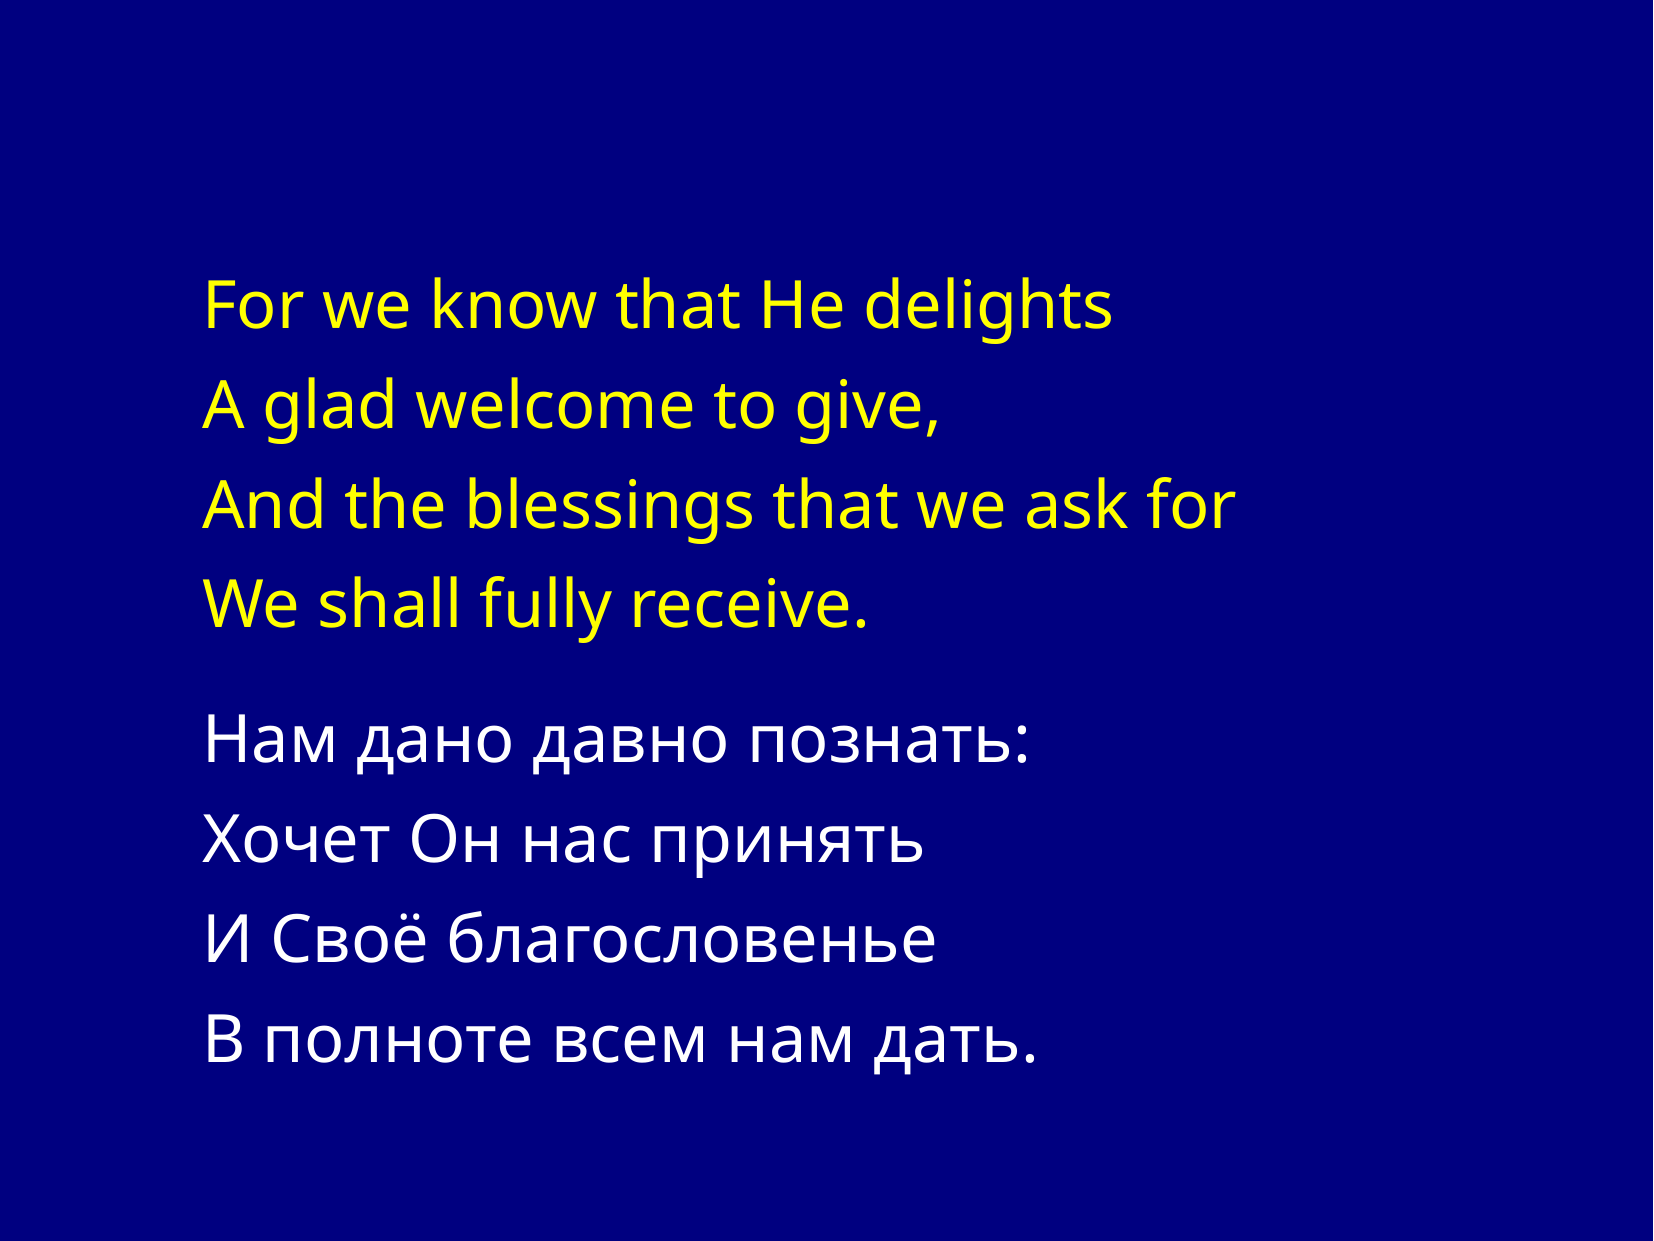

For we know that He delights
	A glad welcome to give,
	And the blessings that we ask for
	We shall fully receive.
	Нам дано давно познать:
	Хочет Он нас принять
	И Своё благословенье
	В полноте всем нам дать.